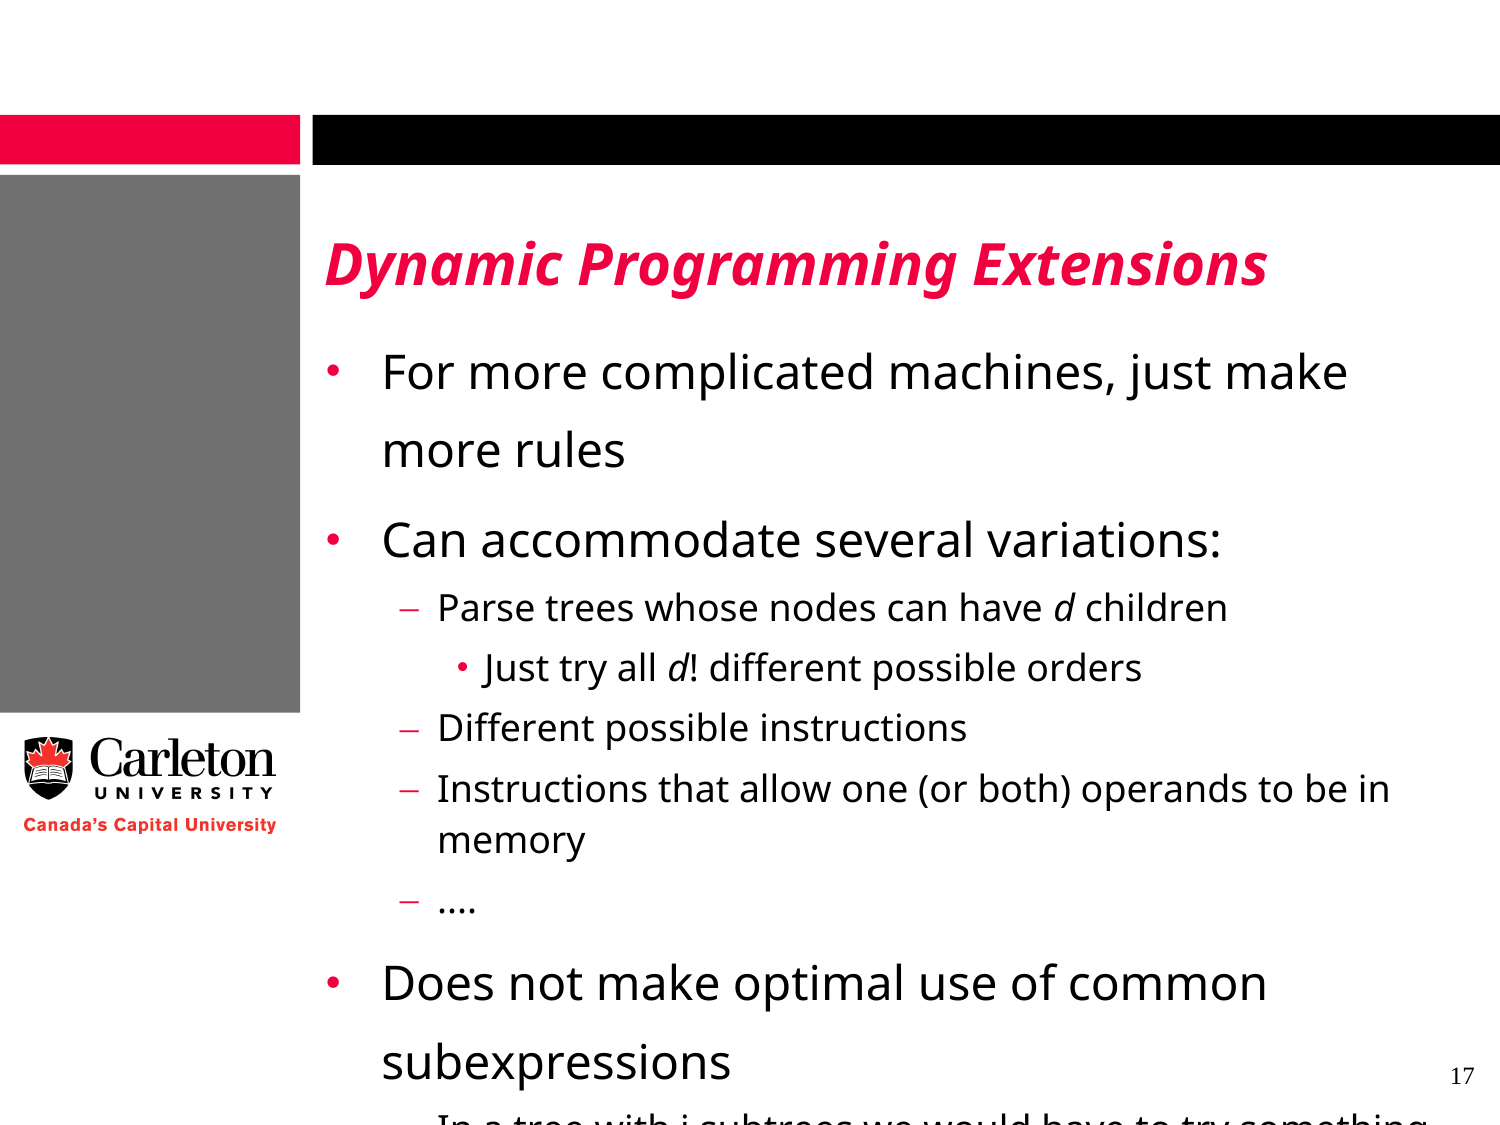

# Dynamic Programming Extensions
For more complicated machines, just make more rules
Can accommodate several variations:
Parse trees whose nodes can have d children
Just try all d! different possible orders
Different possible instructions
Instructions that allow one (or both) operands to be in memory
....
Does not make optimal use of common subexpressions
In a tree with i subtrees we would have to try something like ri+1 combinations
17